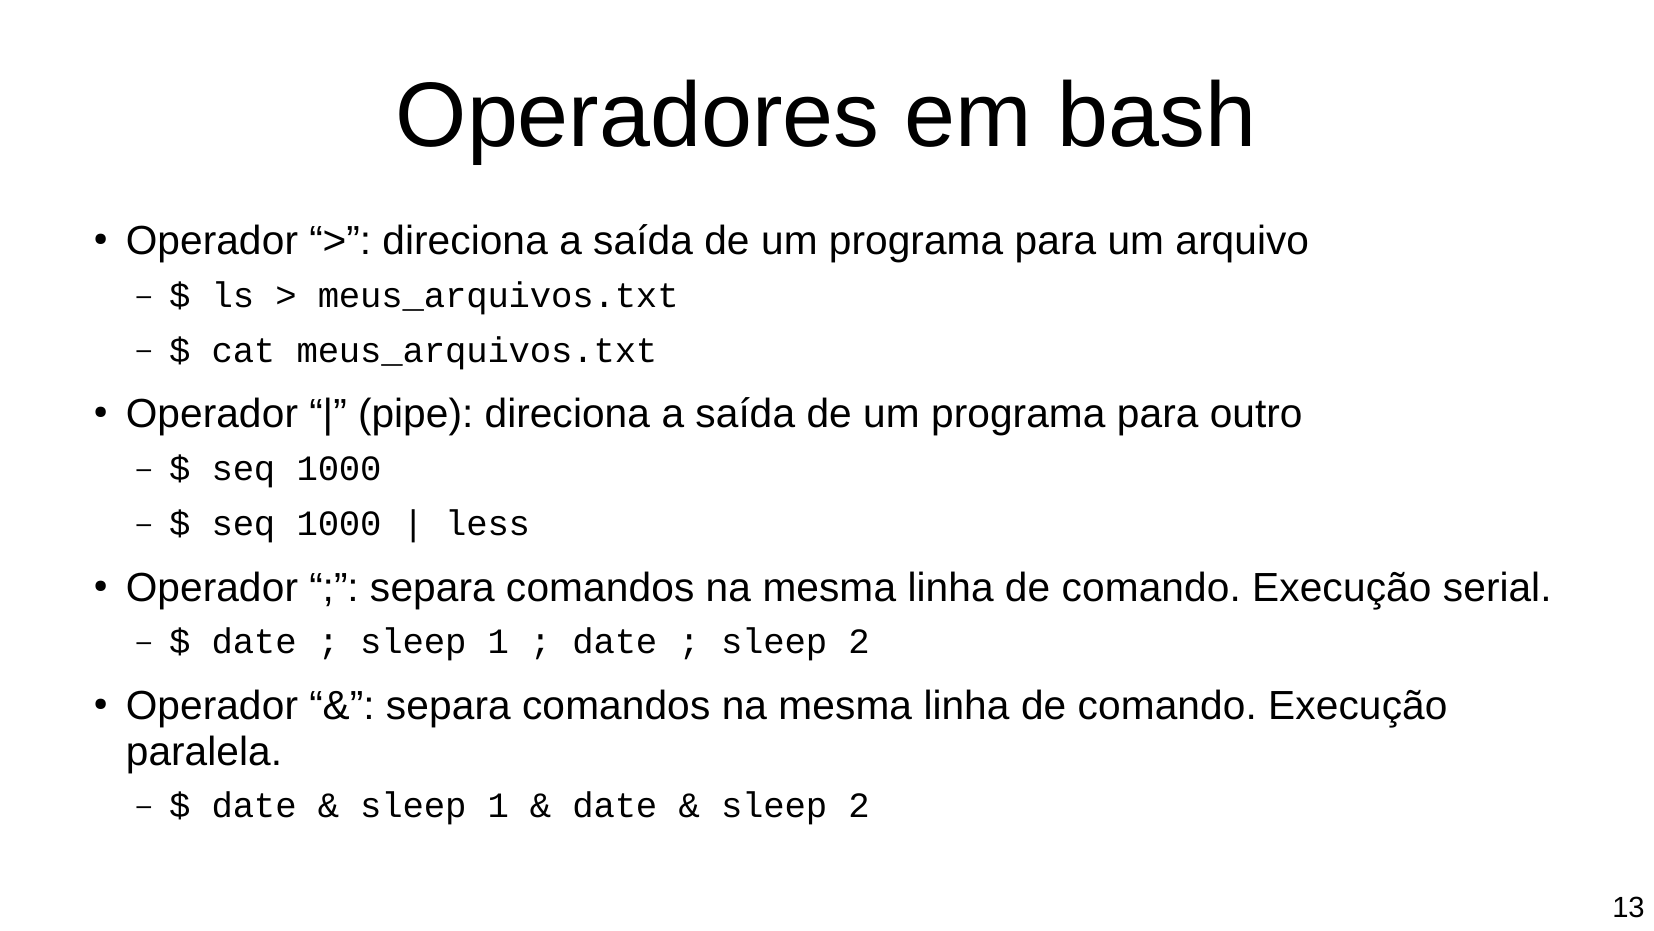

# Operadores em bash
Operador “>”: direciona a saída de um programa para um arquivo
$ ls > meus_arquivos.txt
$ cat meus_arquivos.txt
Operador “|” (pipe): direciona a saída de um programa para outro
$ seq 1000
$ seq 1000 | less
Operador “;”: separa comandos na mesma linha de comando. Execução serial.
$ date ; sleep 1 ; date ; sleep 2
Operador “&”: separa comandos na mesma linha de comando. Execução paralela.
$ date & sleep 1 & date & sleep 2